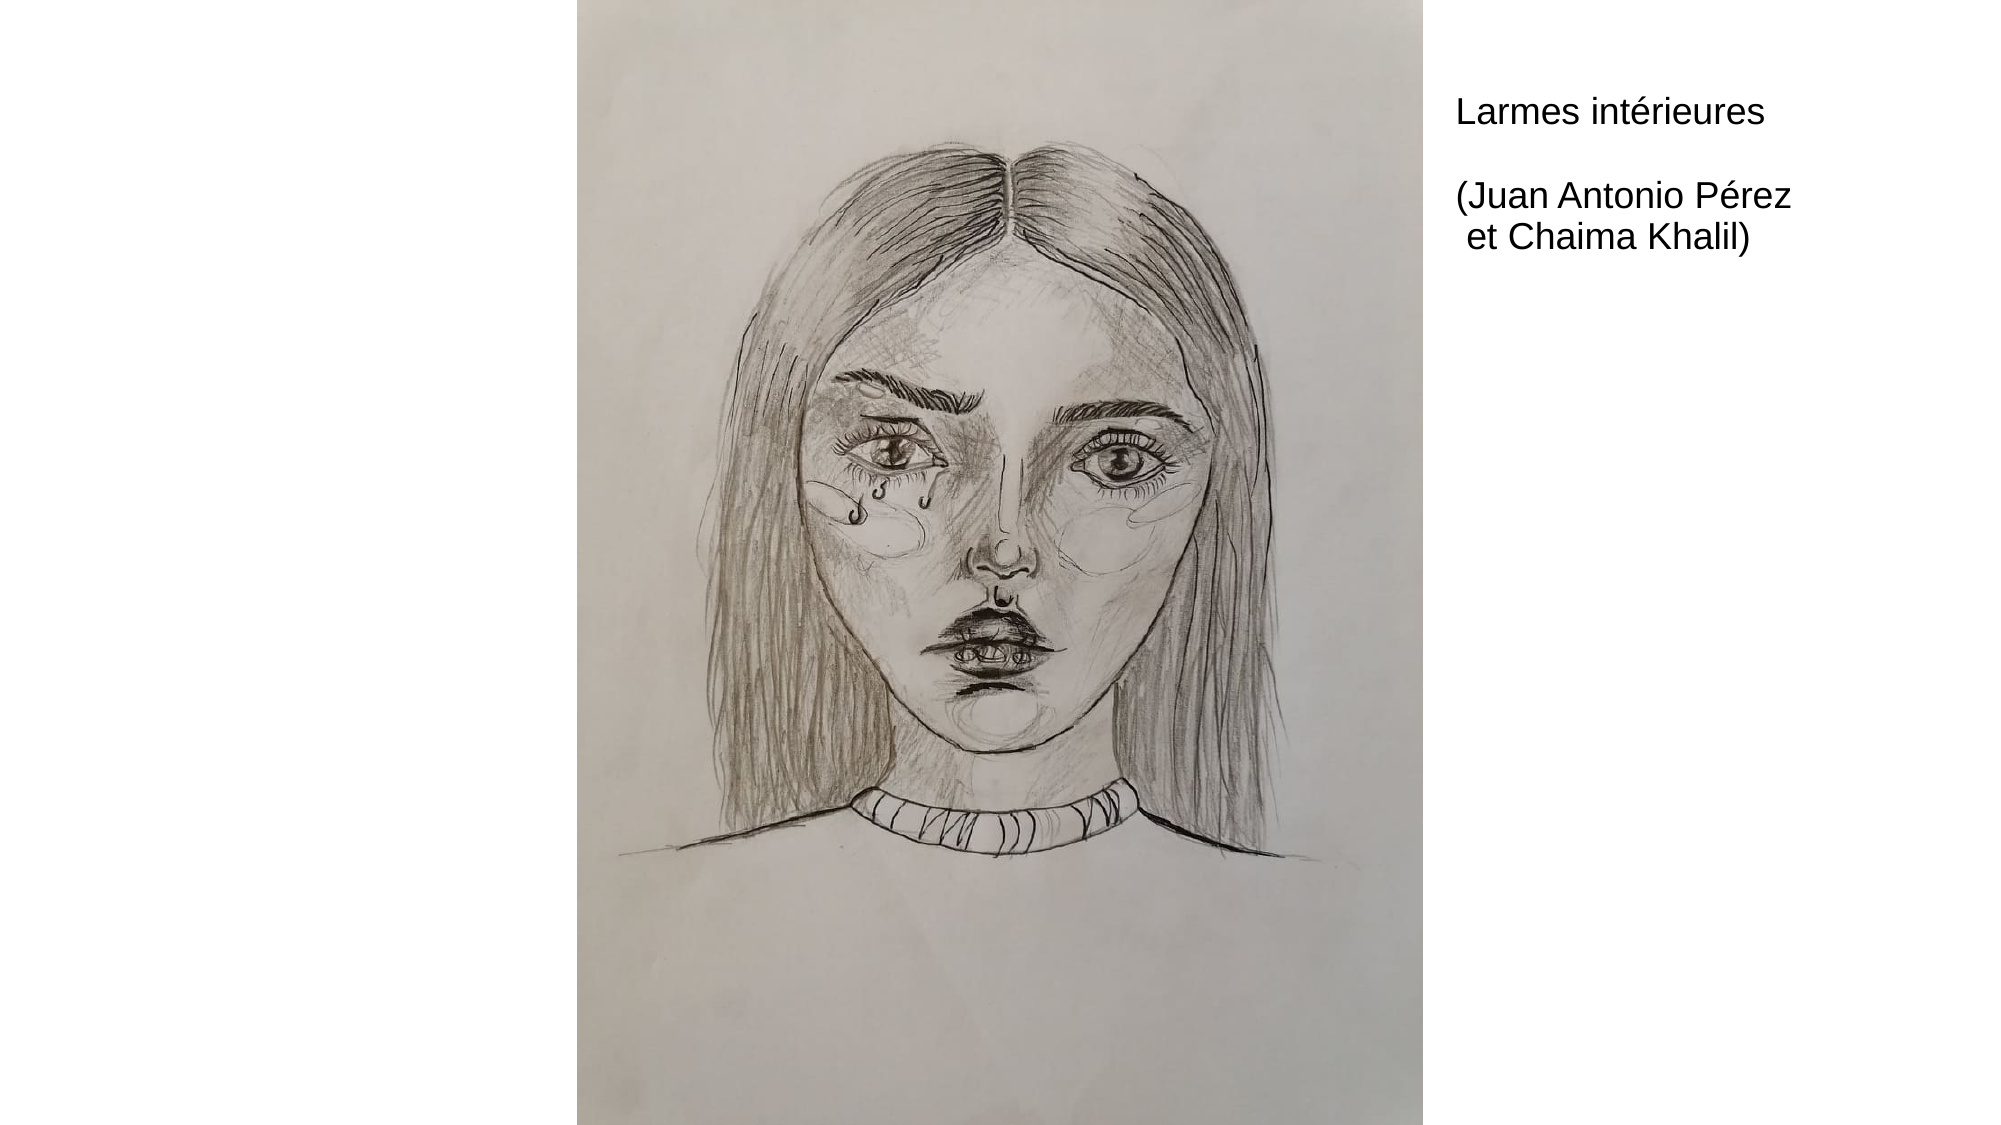

Larmes intérieures
(Juan Antonio Pérez
 et Chaima Khalil)